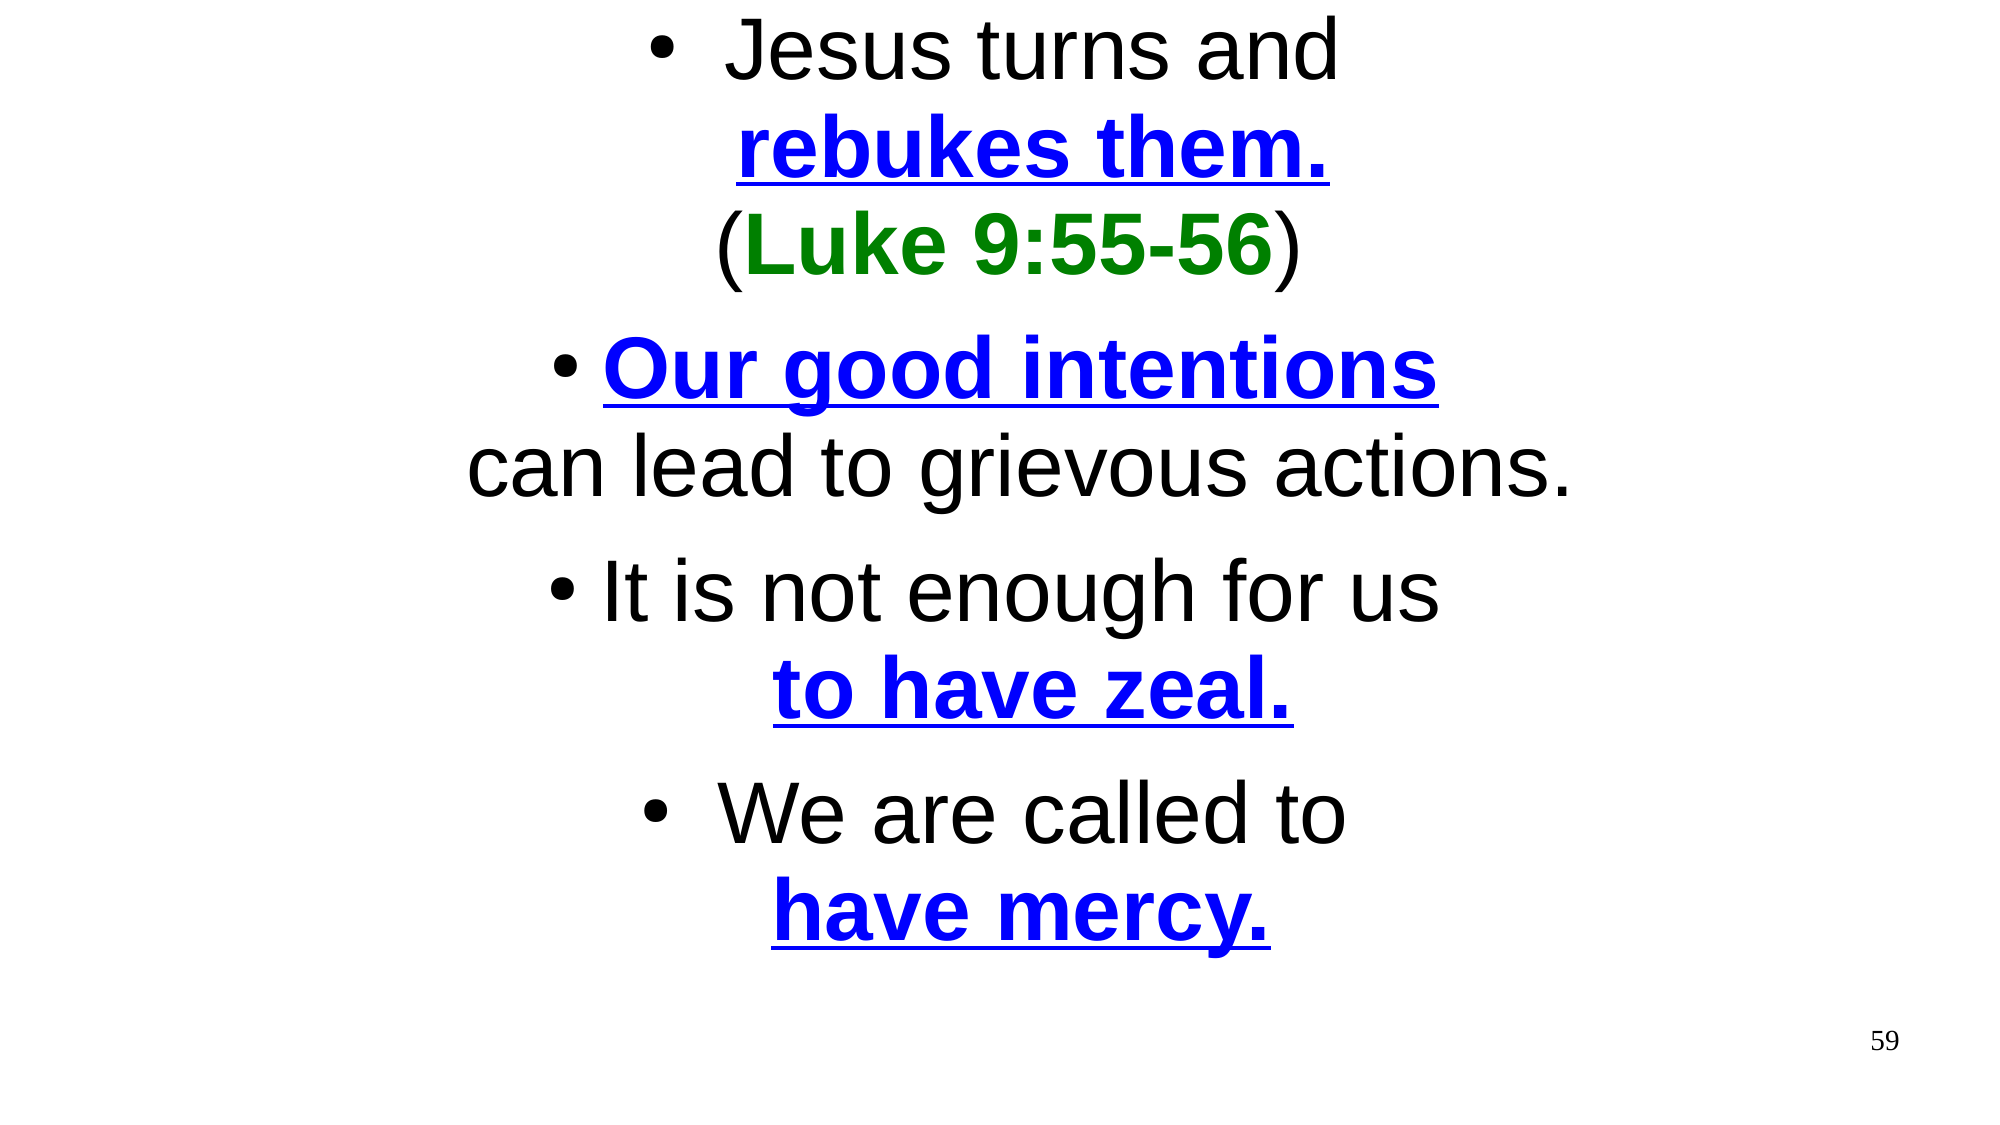

# Jesus turns and rebukes them. (Luke 9:55-56)
Our good intentions
can lead to grievous actions.
It is not enough for us
to have zeal.
 We are called to
have mercy.
59